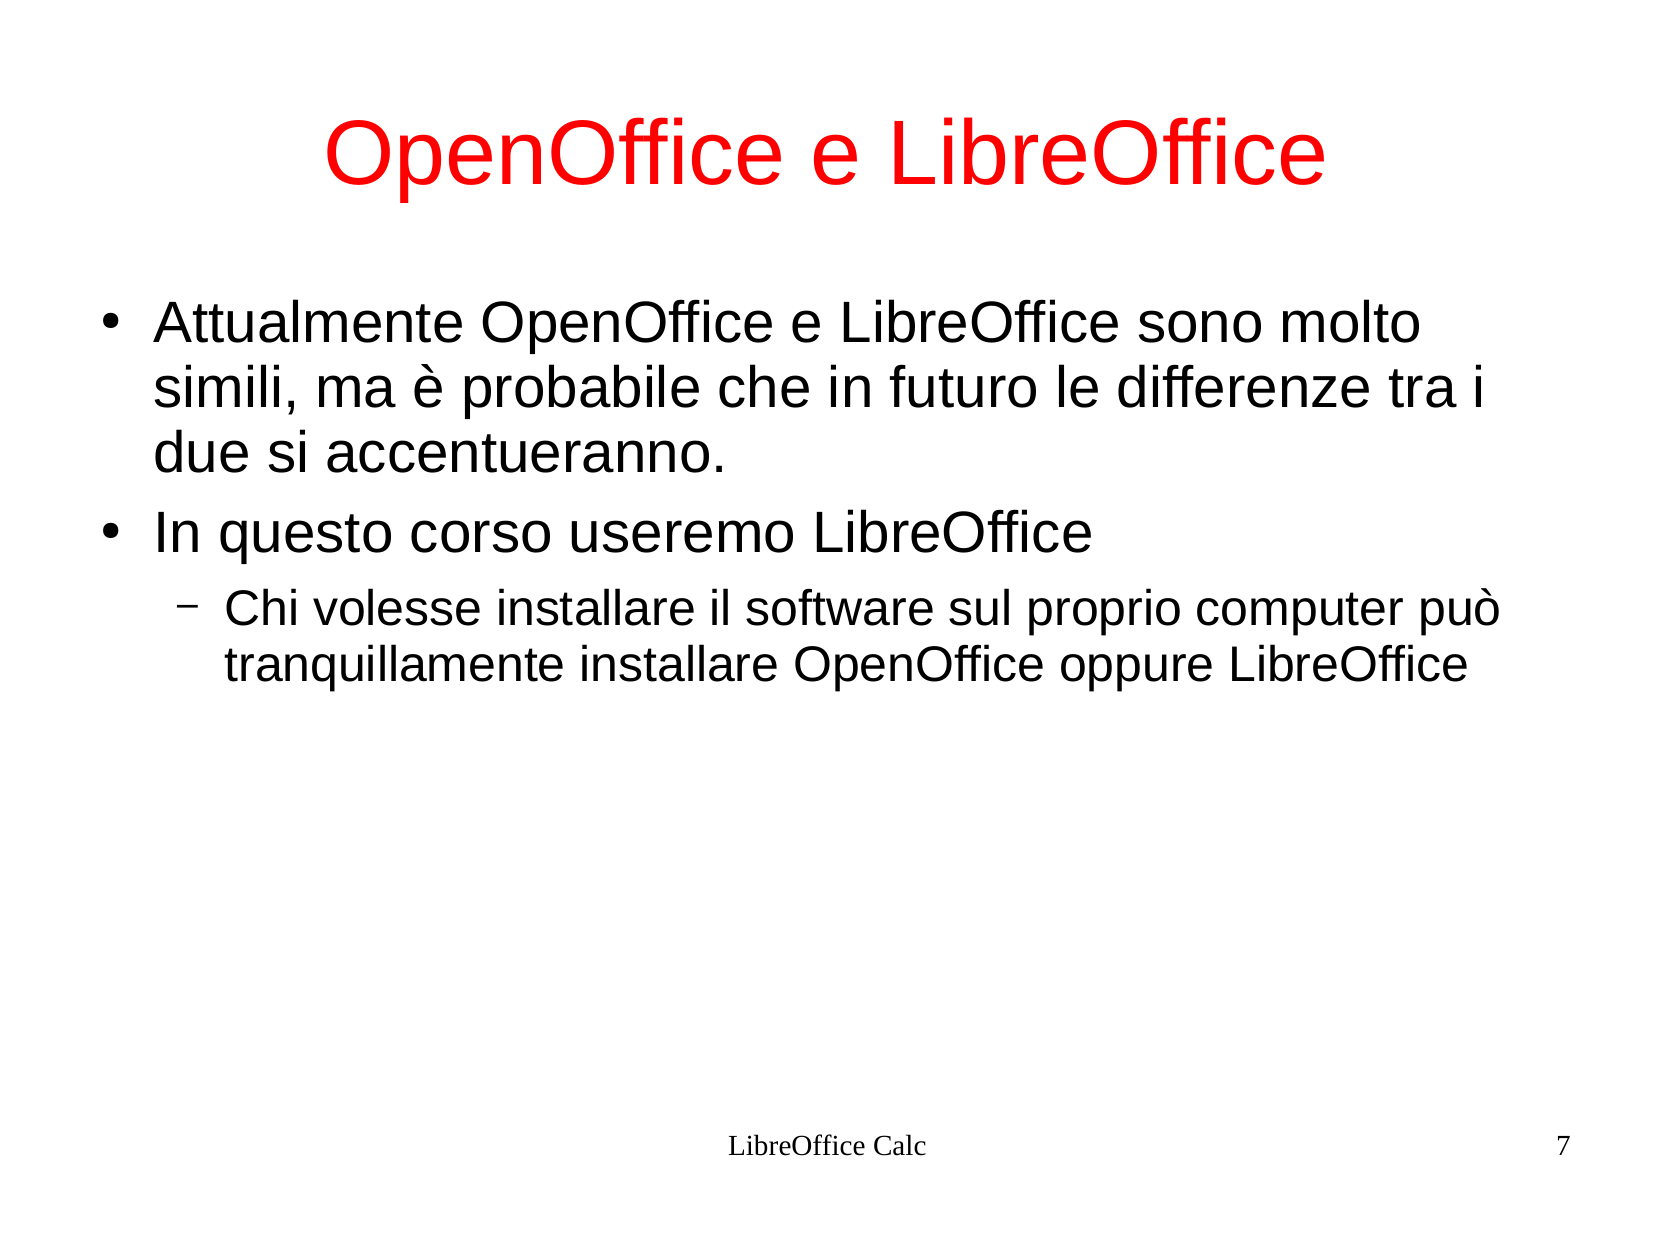

# OpenOffice e LibreOffice
Attualmente OpenOffice e LibreOffice sono molto simili, ma è probabile che in futuro le differenze tra i due si accentueranno.
In questo corso useremo LibreOffice
Chi volesse installare il software sul proprio computer può tranquillamente installare OpenOffice oppure LibreOffice
LibreOffice Calc
7